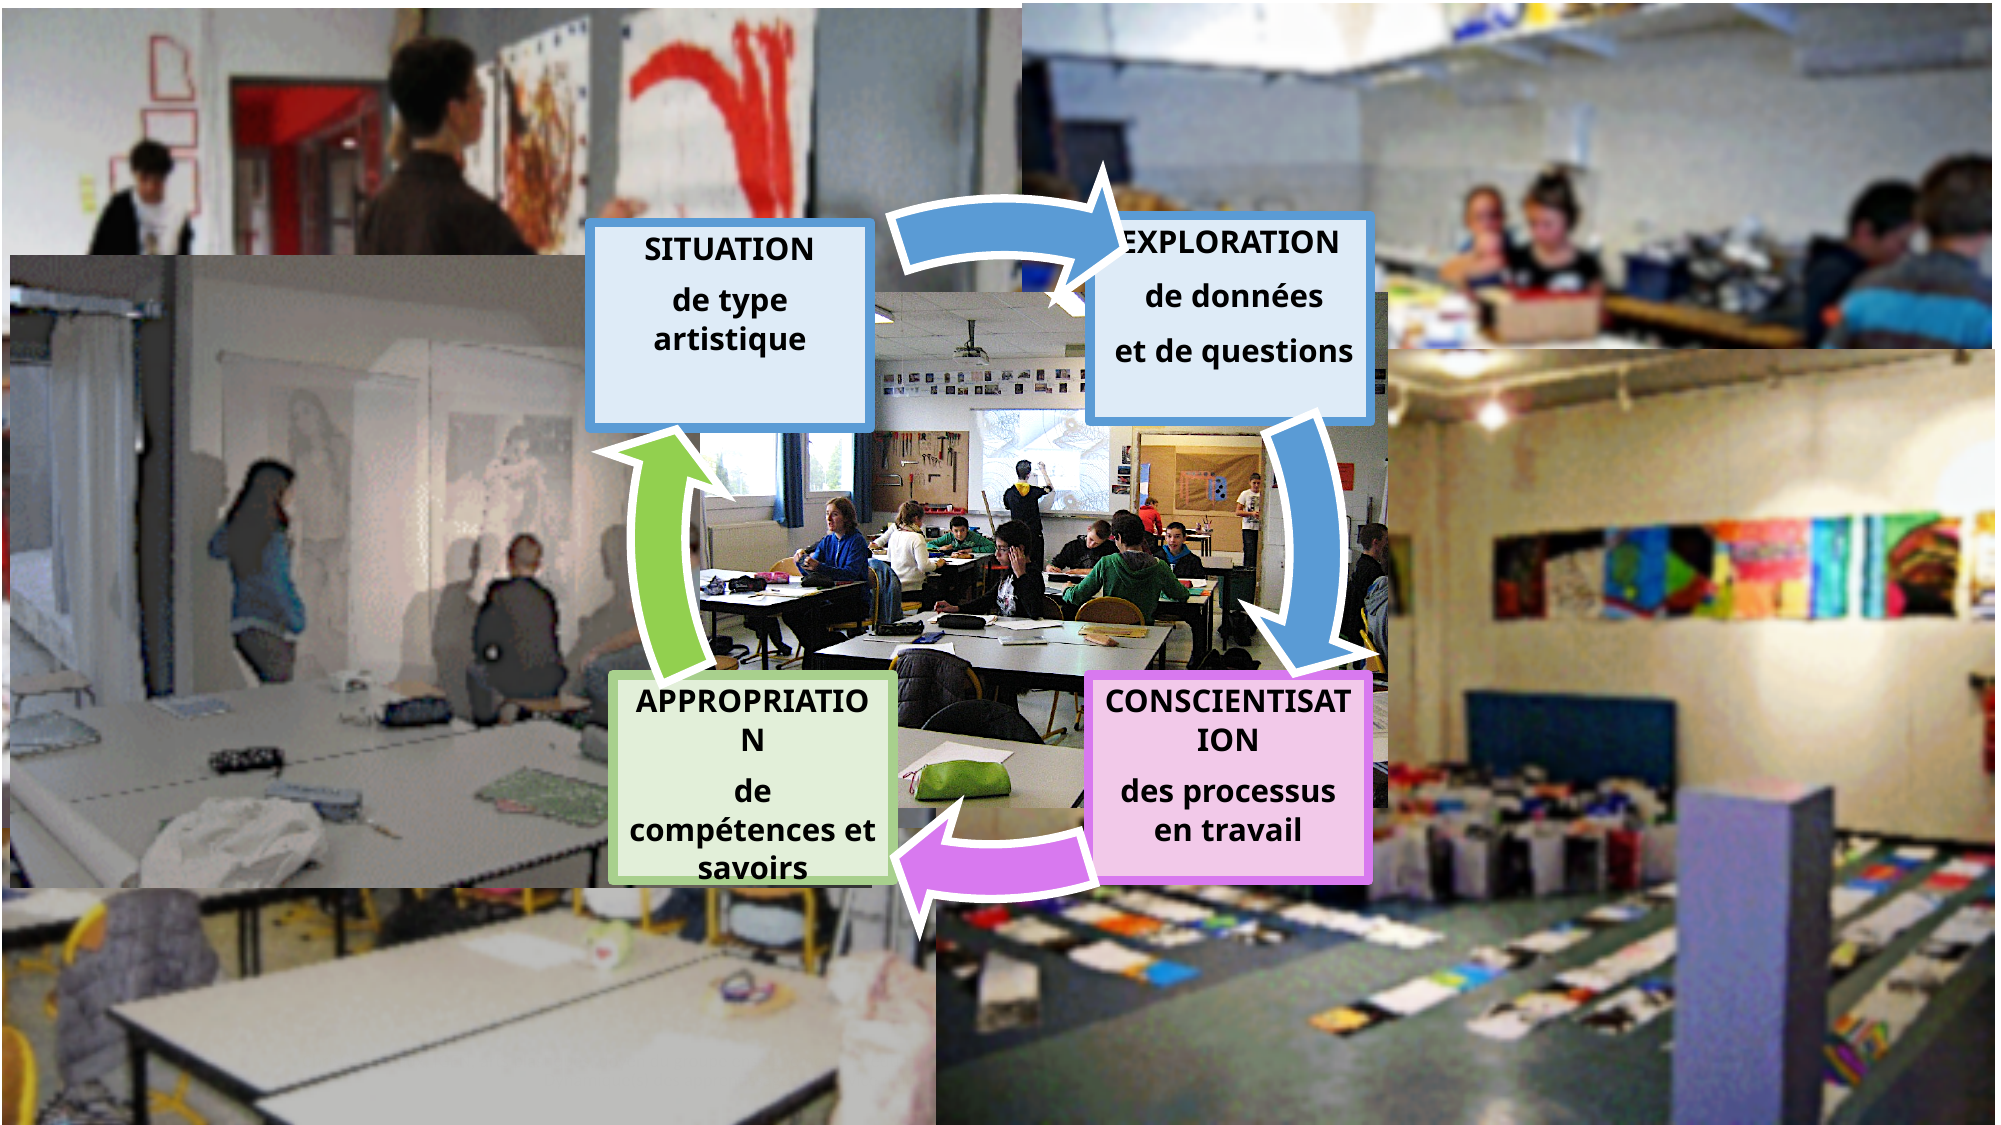

EXPLORATION
de données
et de questions
SITUATION
de type artistique
APPROPRIATION
de compétences et savoirs
CONSCIENTISATION
des processus en travail
Christian Vieaux, IGEN, arts plastiques, doyen du groupe enseignements et éducation artistiques, Apprendre à chercher dans toutes les disciplines en éducation prioritaire, 5 et 6 mars 2019
Dynamique(s) des apprentissages au service d'un élève en recherche dans une séquence d'arts plastiques en EP (et ailleurs)